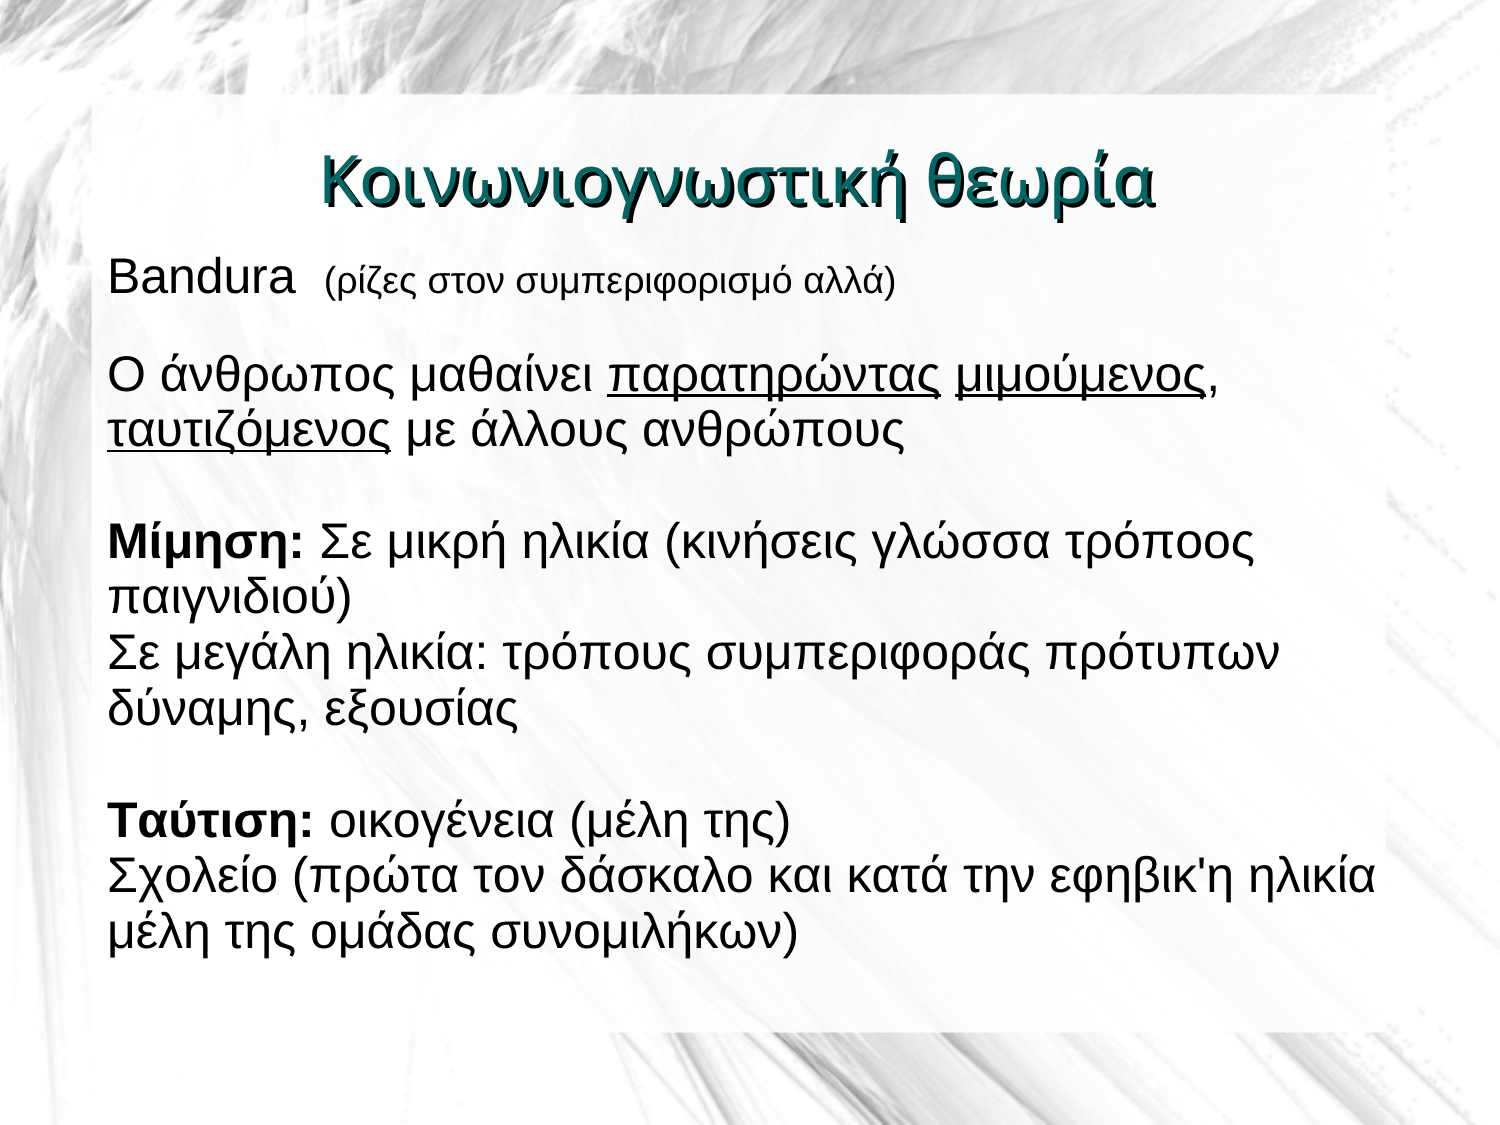

# Κοινωνιογνωστική θεωρία
Bandura (ρίζες στον συμπεριφορισμό αλλά)
Ο άνθρωπος μαθαίνει παρατηρώντας μιμούμενος, ταυτιζόμενος με άλλους ανθρώπους
Μίμηση: Σε μικρή ηλικία (κινήσεις γλώσσα τρόποος παιγνιδιού)
Σε μεγάλη ηλικία: τρόπους συμπεριφοράς πρότυπων δύναμης, εξουσίας
Ταύτιση: οικογένεια (μέλη της)
Σχολείο (πρώτα τον δάσκαλο και κατά την εφηβικ'η ηλικία μέλη της ομάδας συνομιλήκων)